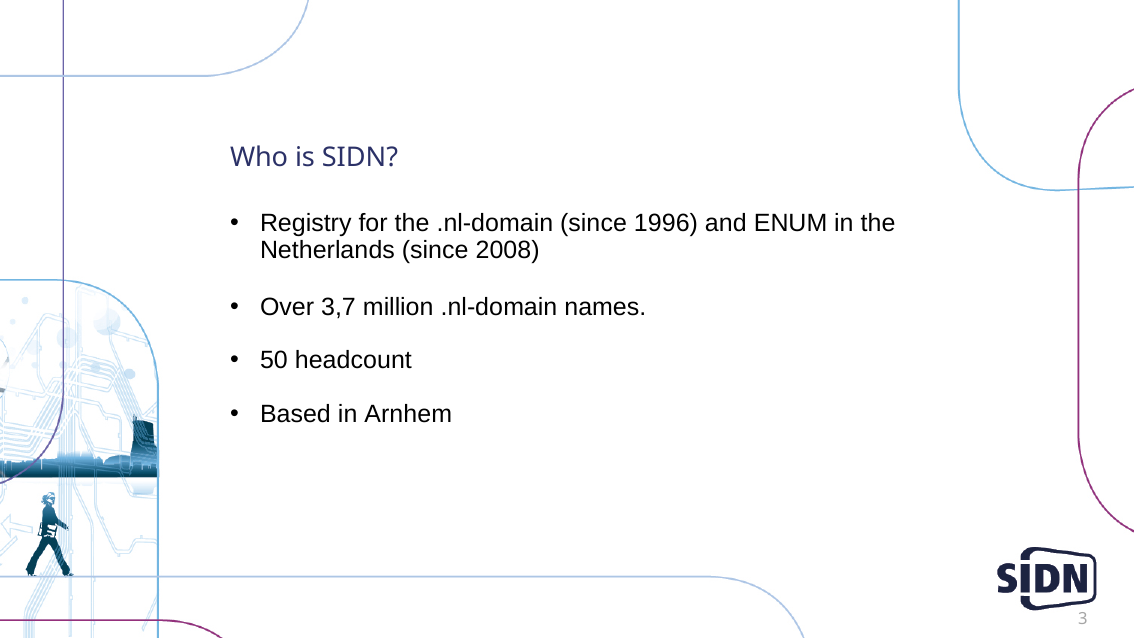

# Who is SIDN?
Registry for the .nl-domain (since 1996) and ENUM in the Netherlands (since 2008)
Over 3,7 million .nl-domain names.
50 headcount
Based in Arnhem